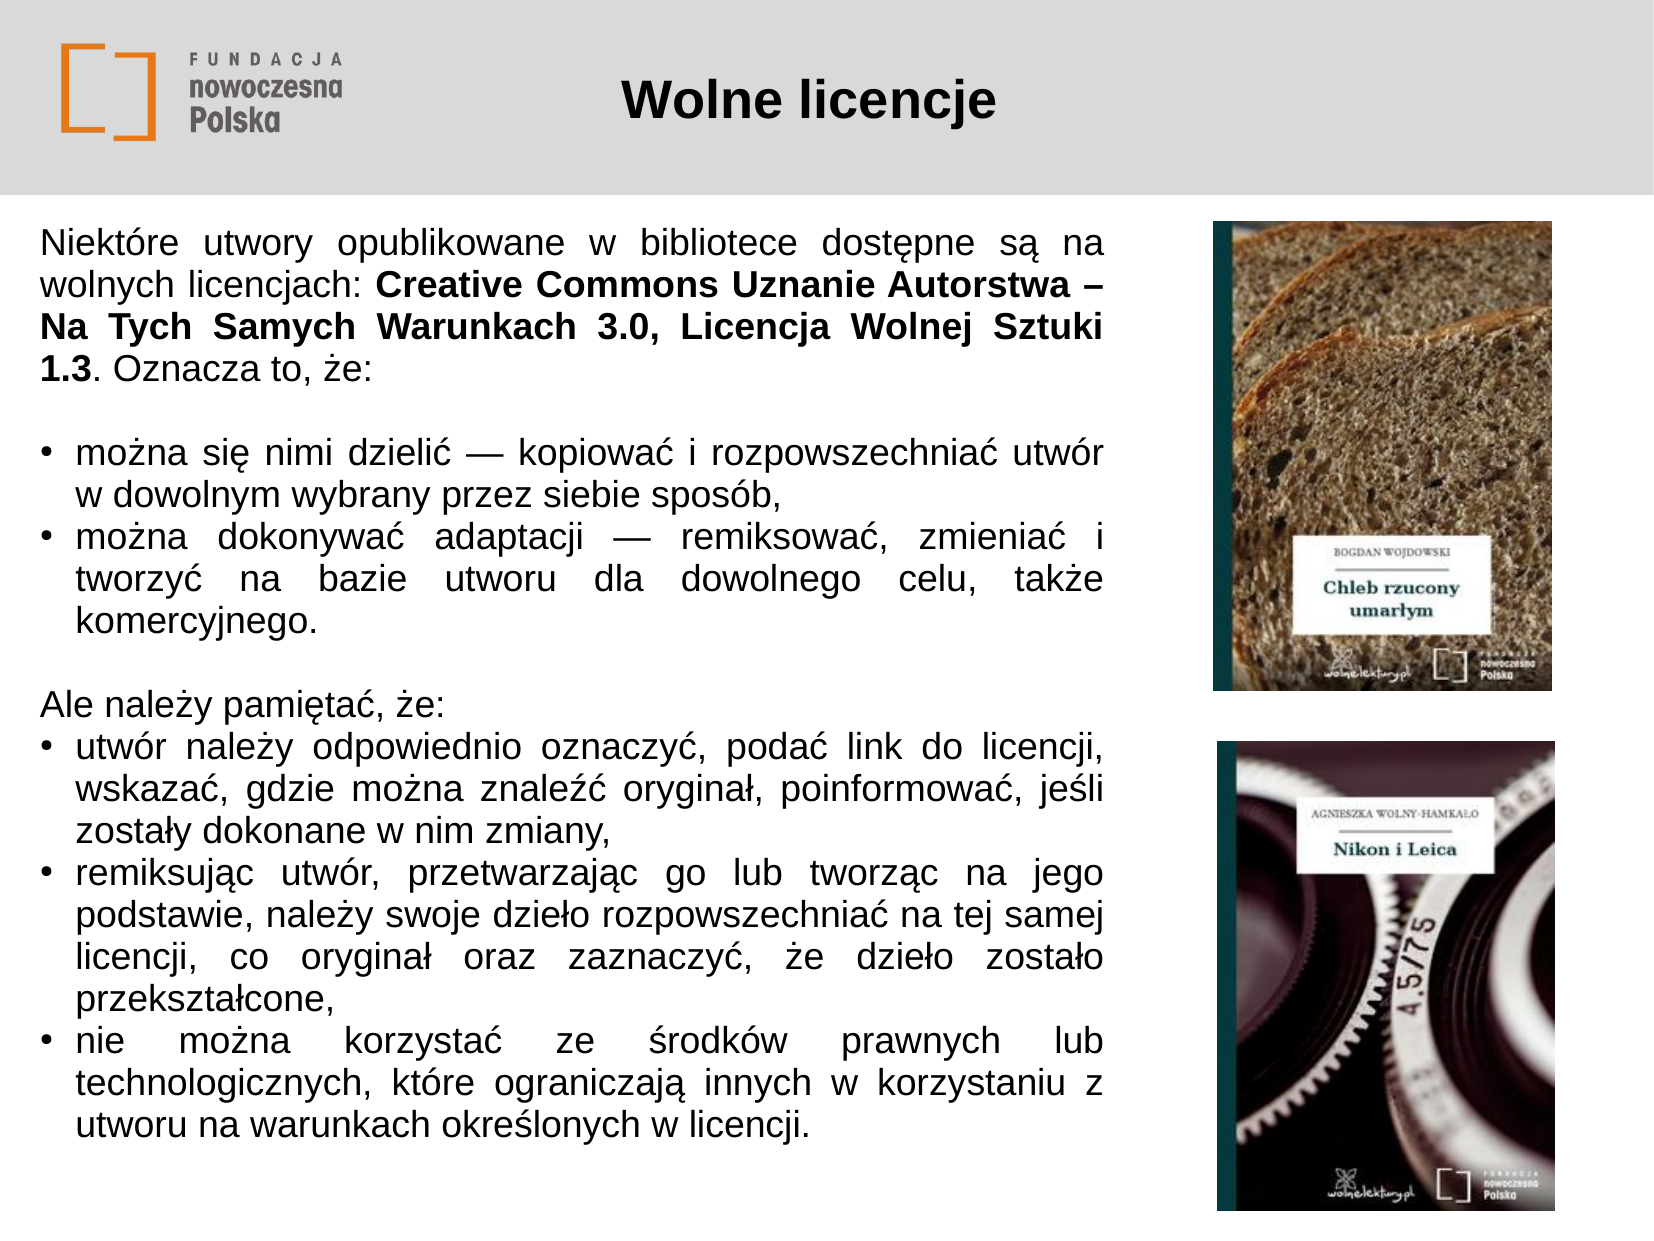

Wolne licencje
Niektóre utwory opublikowane w bibliotece dostępne są na wolnych licencjach: Creative Commons Uznanie Autorstwa – Na Tych Samych Warunkach 3.0, Licencja Wolnej Sztuki 1.3. Oznacza to, że:
można się nimi dzielić — kopiować i rozpowszechniać utwór w dowolnym wybrany przez siebie sposób,
można dokonywać adaptacji — remiksować, zmieniać i tworzyć na bazie utworu dla dowolnego celu, także komercyjnego.
Ale należy pamiętać, że:
utwór należy odpowiednio oznaczyć, podać link do licencji, wskazać, gdzie można znaleźć oryginał, poinformować, jeśli zostały dokonane w nim zmiany,
remiksując utwór, przetwarzając go lub tworząc na jego podstawie, należy swoje dzieło rozpowszechniać na tej samej licencji, co oryginał oraz zaznaczyć, że dzieło zostało przekształcone,
nie można korzystać ze środków prawnych lub technologicznych, które ograniczają innych w korzystaniu z utworu na warunkach określonych w licencji.